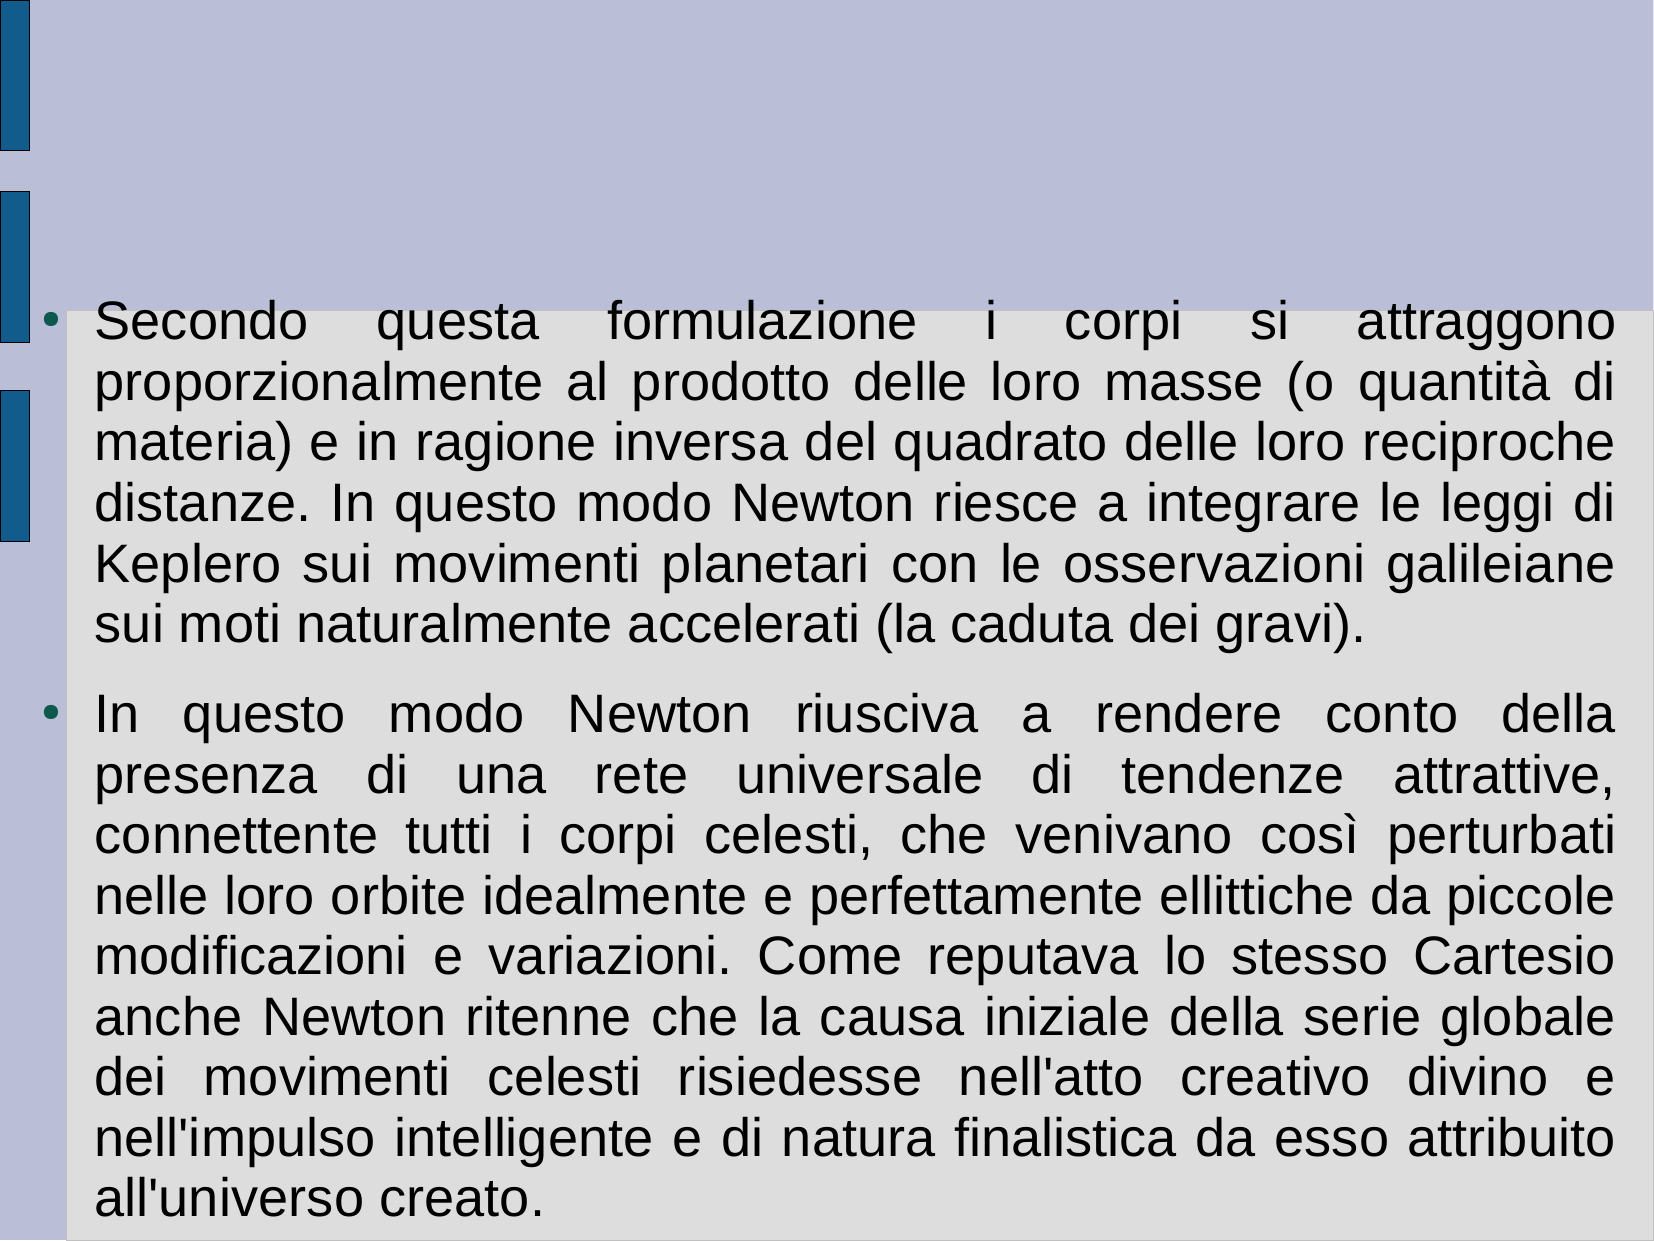

#
Secondo questa formulazione i corpi si attraggono proporzionalmente al prodotto delle loro masse (o quantità di materia) e in ragione inversa del quadrato delle loro reciproche distanze. In questo modo Newton riesce a integrare le leggi di Keplero sui movimenti planetari con le osservazioni galileiane sui moti naturalmente accelerati (la caduta dei gravi).
In questo modo Newton riusciva a rendere conto della presenza di una rete universale di tendenze attrattive, connettente tutti i corpi celesti, che venivano così perturbati nelle loro orbite idealmente e perfettamente ellittiche da piccole modificazioni e variazioni. Come reputava lo stesso Cartesio anche Newton ritenne che la causa iniziale della serie globale dei movimenti celesti risiedesse nell'atto creativo divino e nell'impulso intelligente e di natura finalistica da esso attribuito all'universo creato.